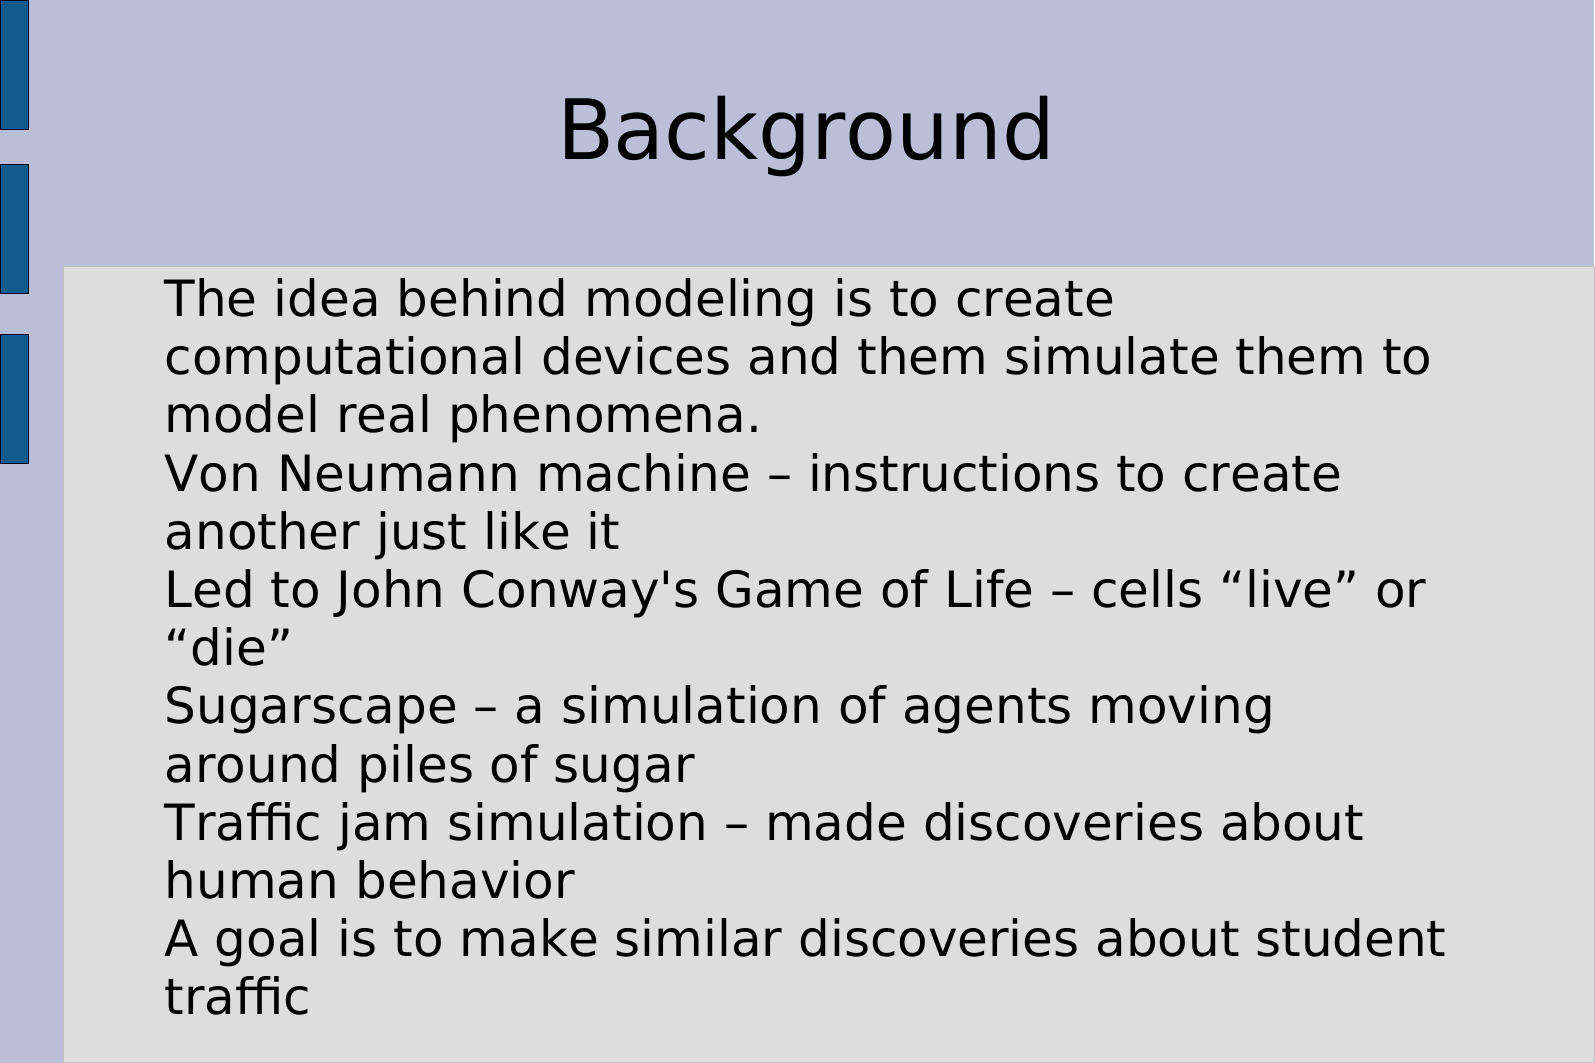

Background
The idea behind modeling is to create computational devices and them simulate them to model real phenomena.
Von Neumann machine – instructions to create another just like it
Led to John Conway's Game of Life – cells “live” or “die”
Sugarscape – a simulation of agents moving around piles of sugar
Traffic jam simulation – made discoveries about human behavior
A goal is to make similar discoveries about student traffic